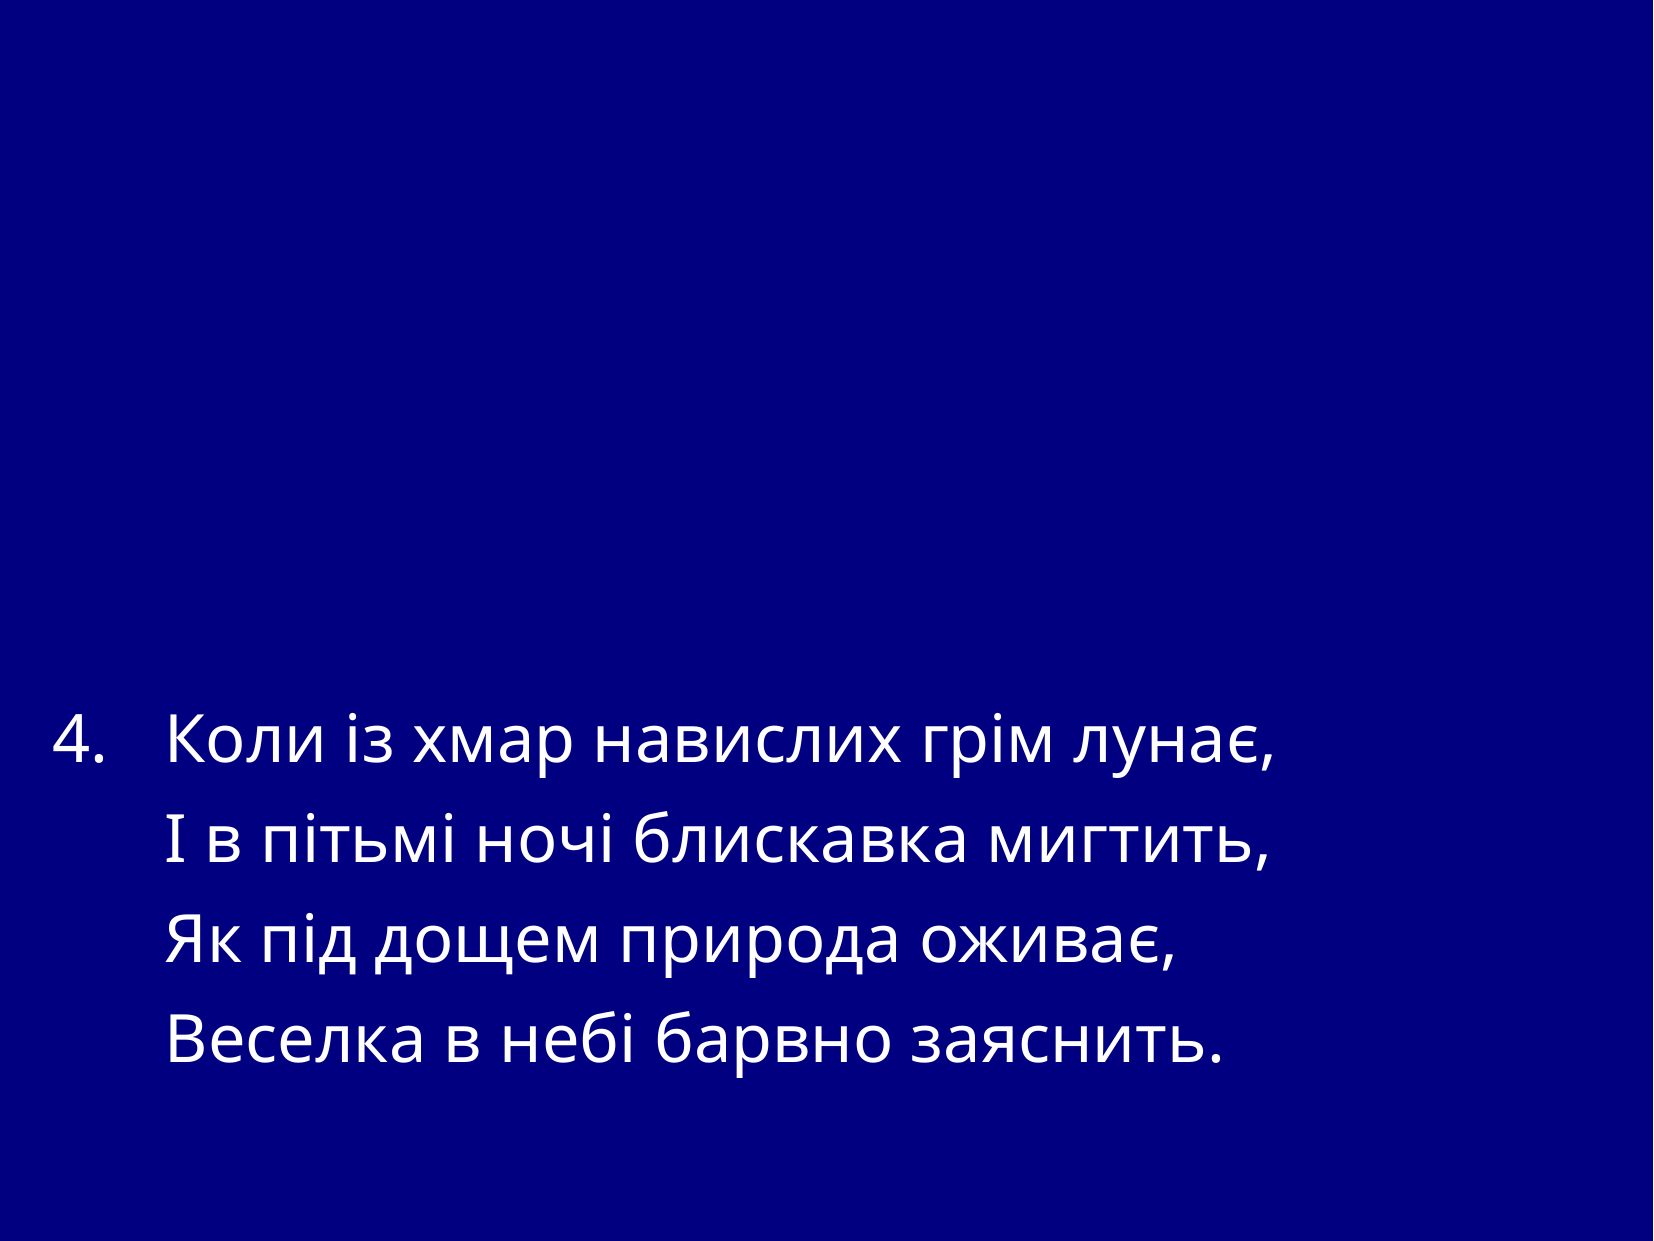

4.	Коли із хмар навислих грім лунає,
	І в пітьмі ночі блискавка мигтить,
	Як під дощем природа оживає,
	Веселка в небі барвно заяснить.